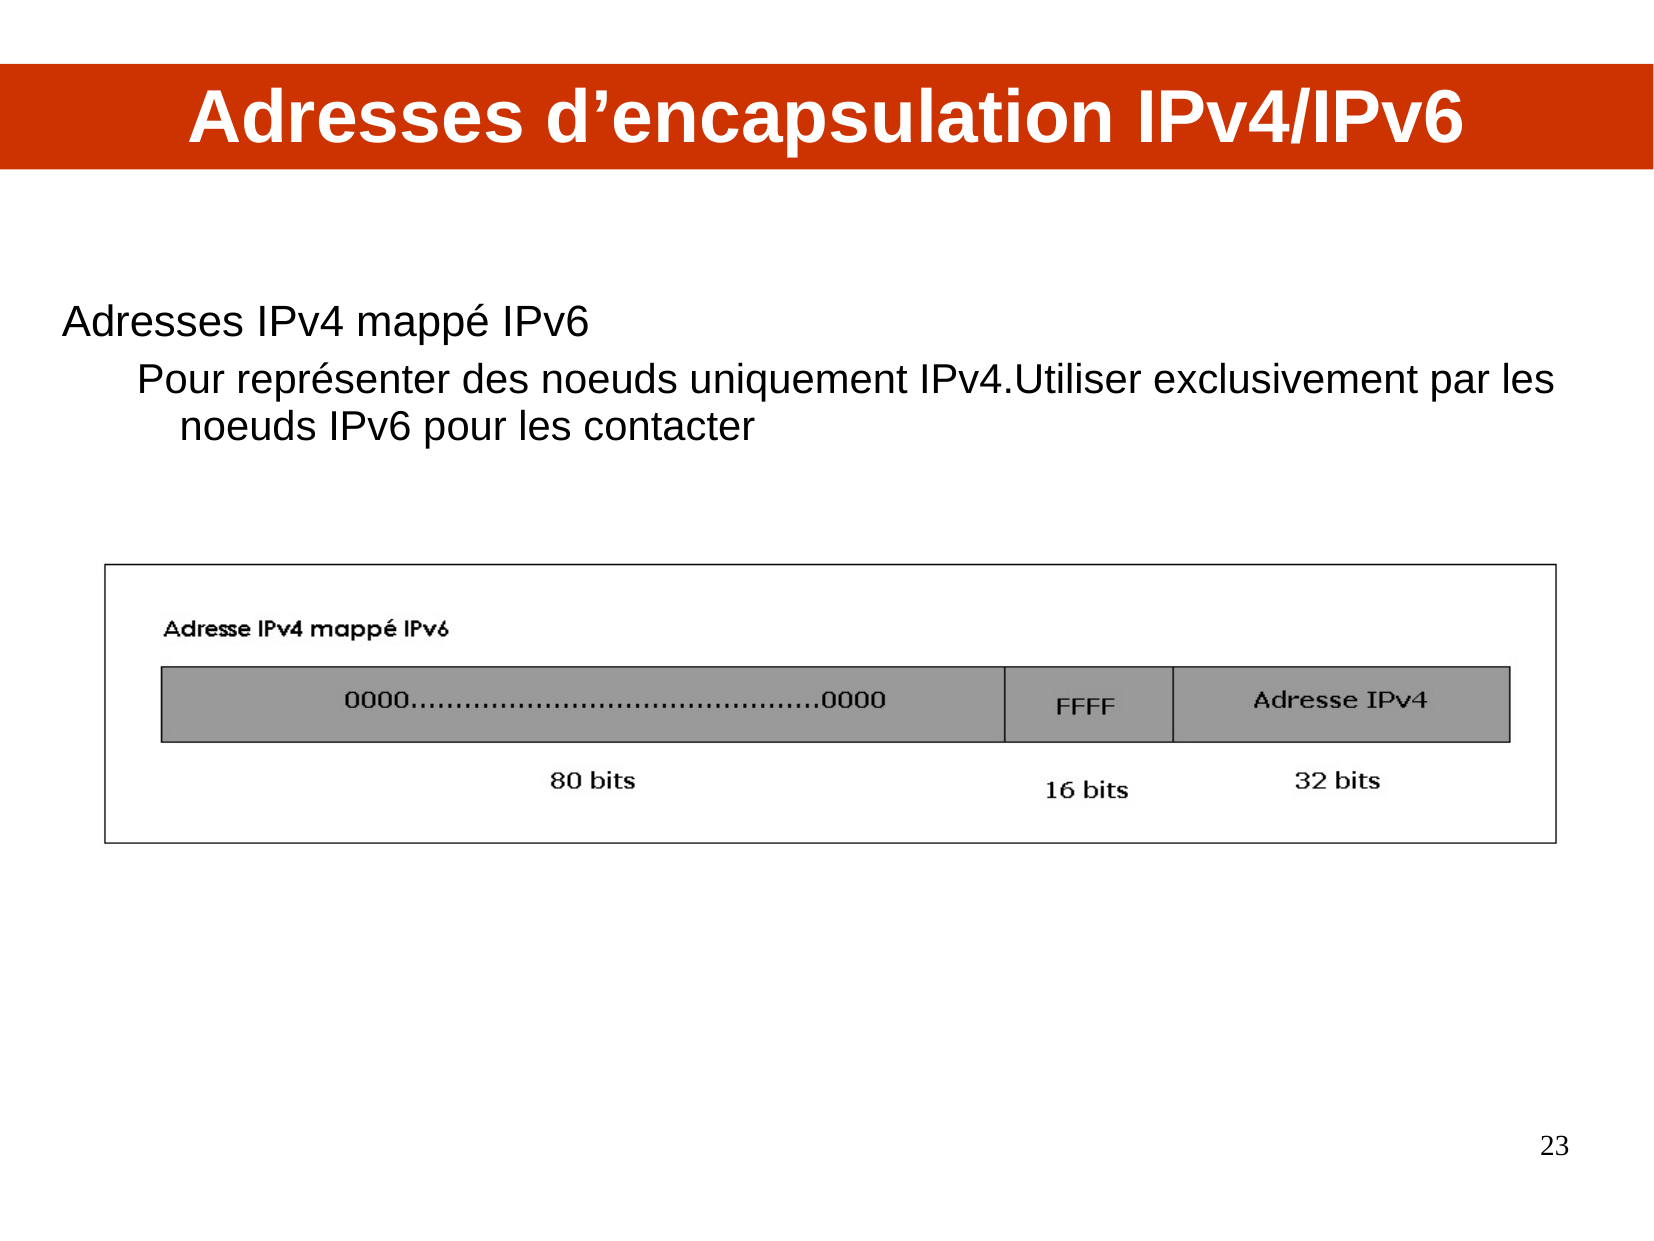

# Adresses d’encapsulation IPv4/IPv6
Adresses IPv4 mappé IPv6
Pour représenter des noeuds uniquement IPv4.Utiliser exclusivement par les noeuds IPv6 pour les contacter